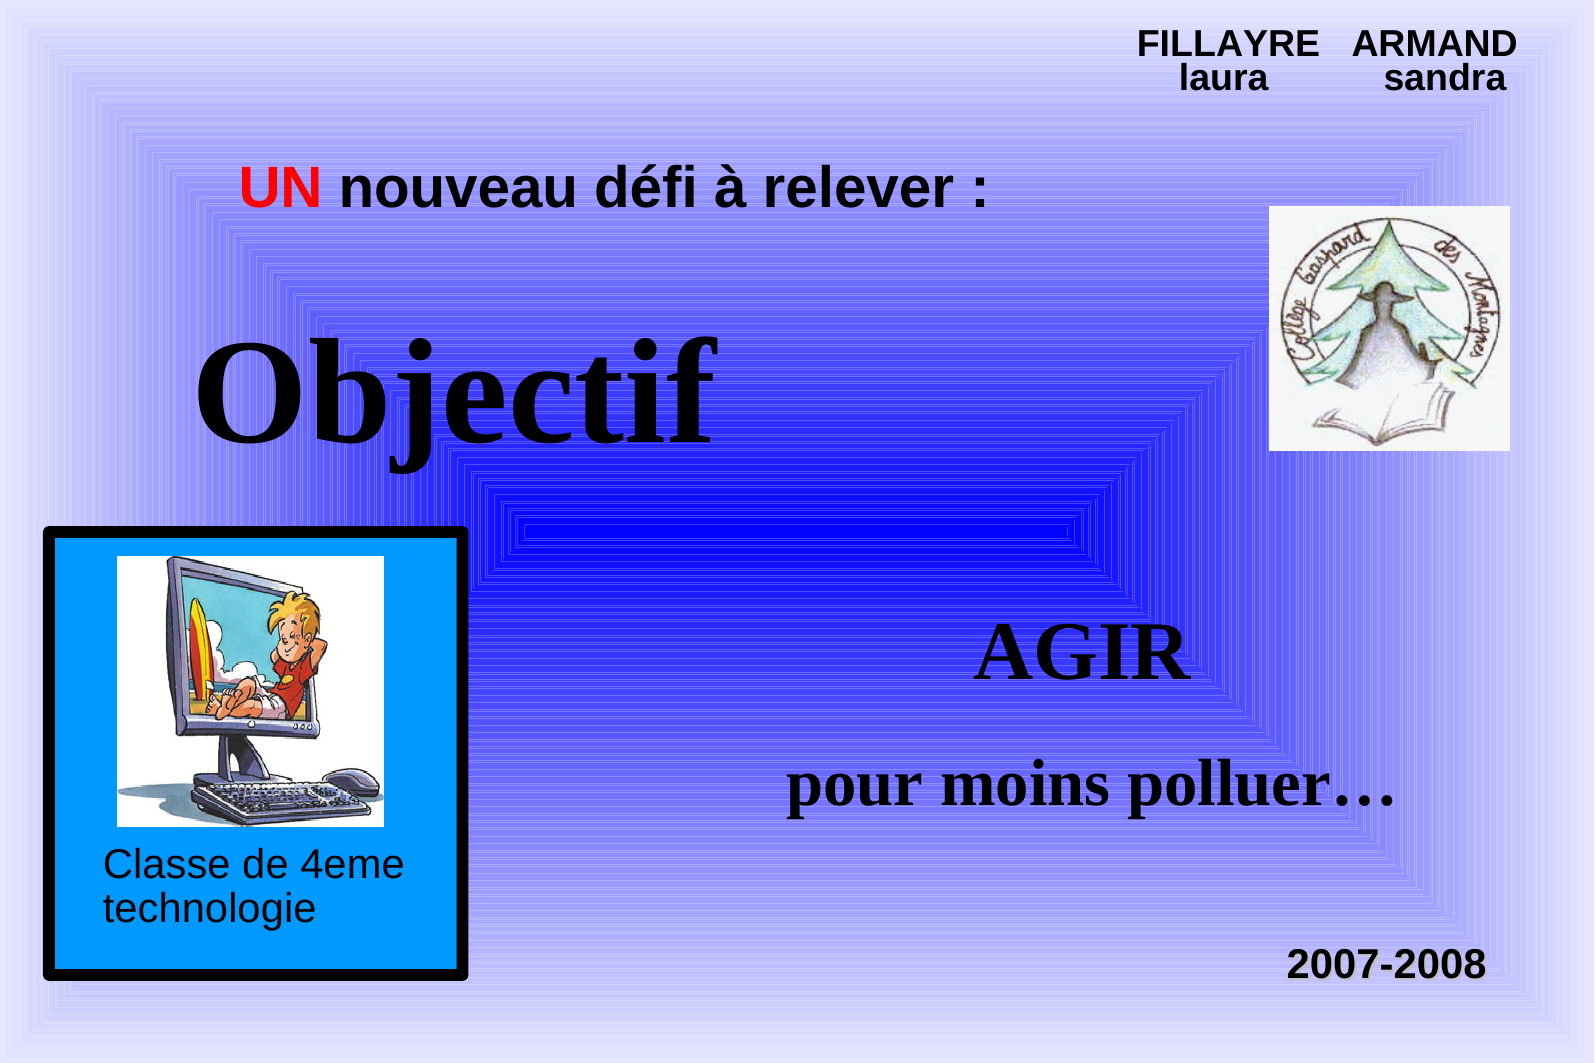

FILLAYRE ARMAND
 laura sandra
UN nouveau défi à relever :
Objectif
AGIR
pour moins polluer…
Classe de 4eme
technologie
2007-2008